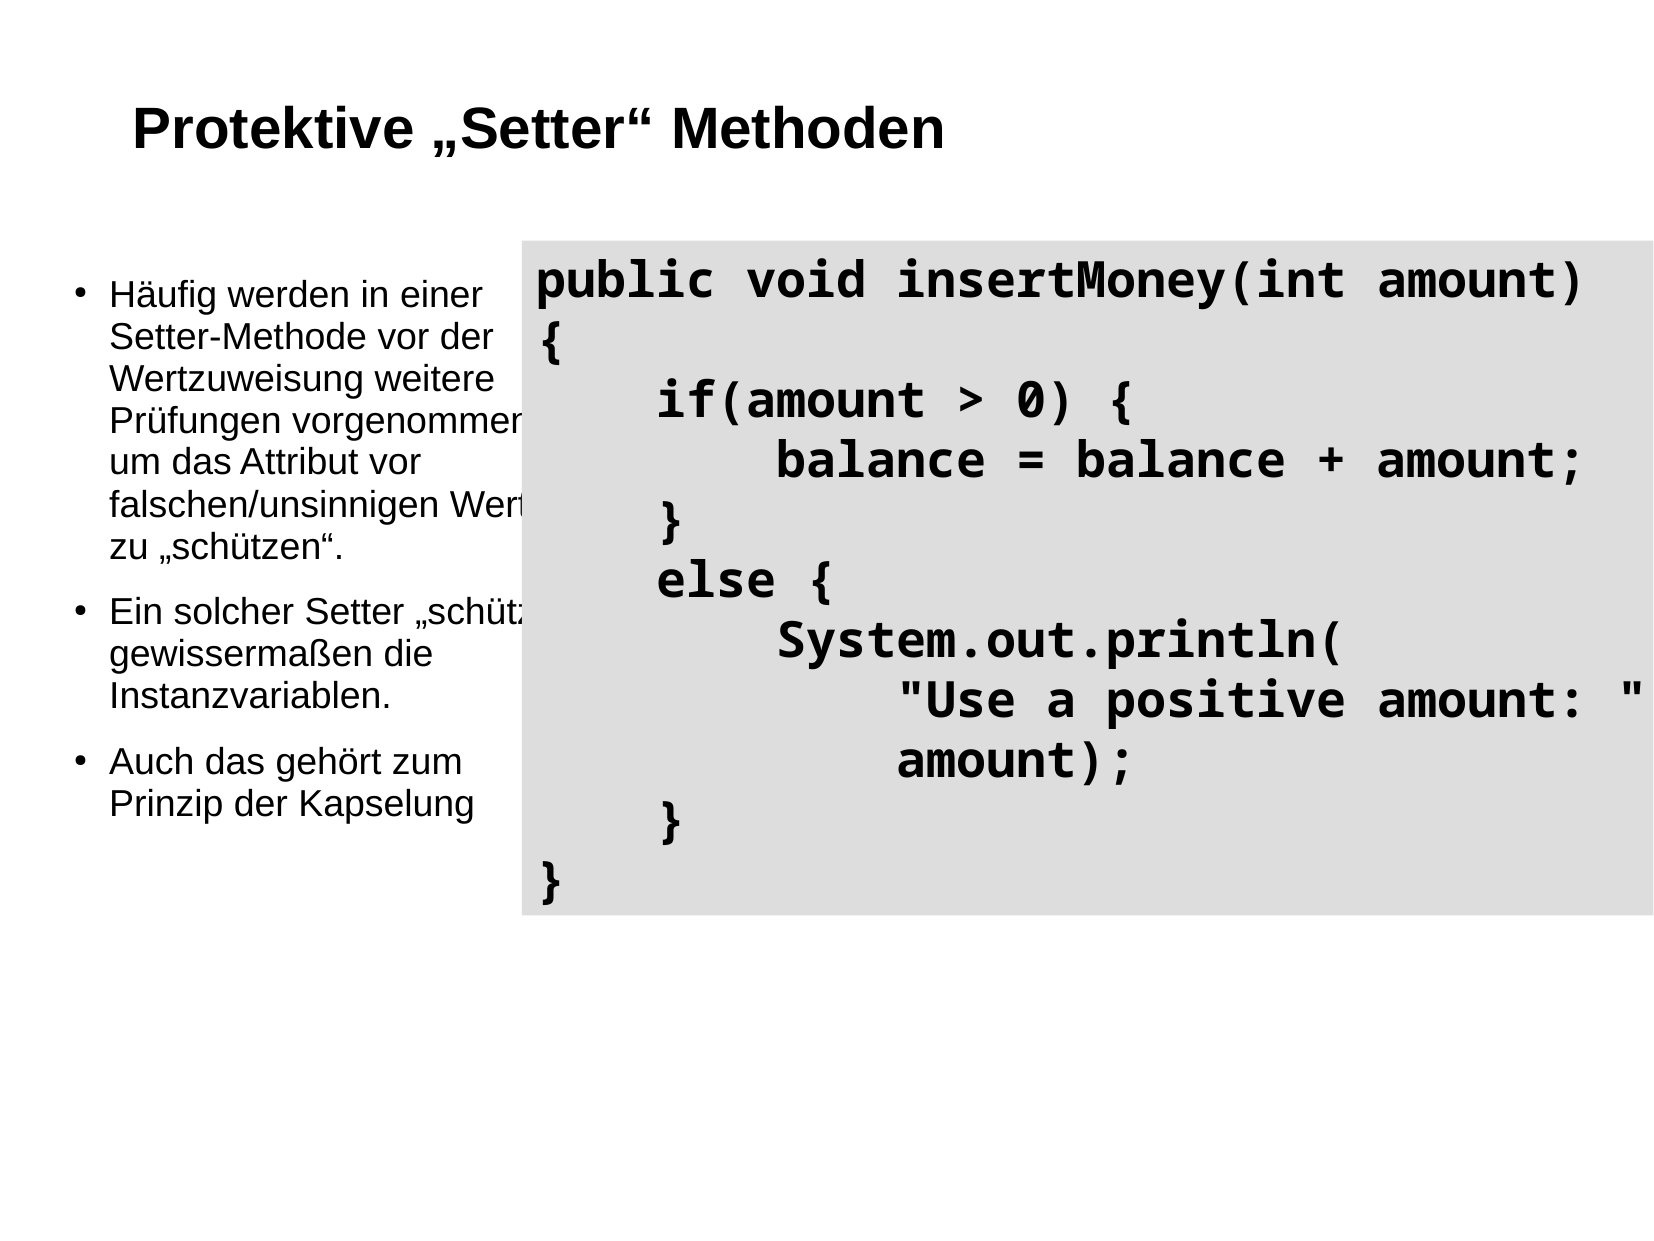

Protektive „Setter“ Methoden
public void insertMoney(int amount)
{
 if(amount > 0) {
 balance = balance + amount;
 }
 else {
 System.out.println(
 "Use a positive amount: " +
 amount);
 }
}
Häufig werden in einer Setter-Methode vor der Wertzuweisung weitere Prüfungen vorgenommen, um das Attribut vor falschen/unsinnigen Werten zu „schützen“.
Ein solcher Setter „schützt“ gewissermaßen die Instanzvariablen.
Auch das gehört zum Prinzip der Kapselung